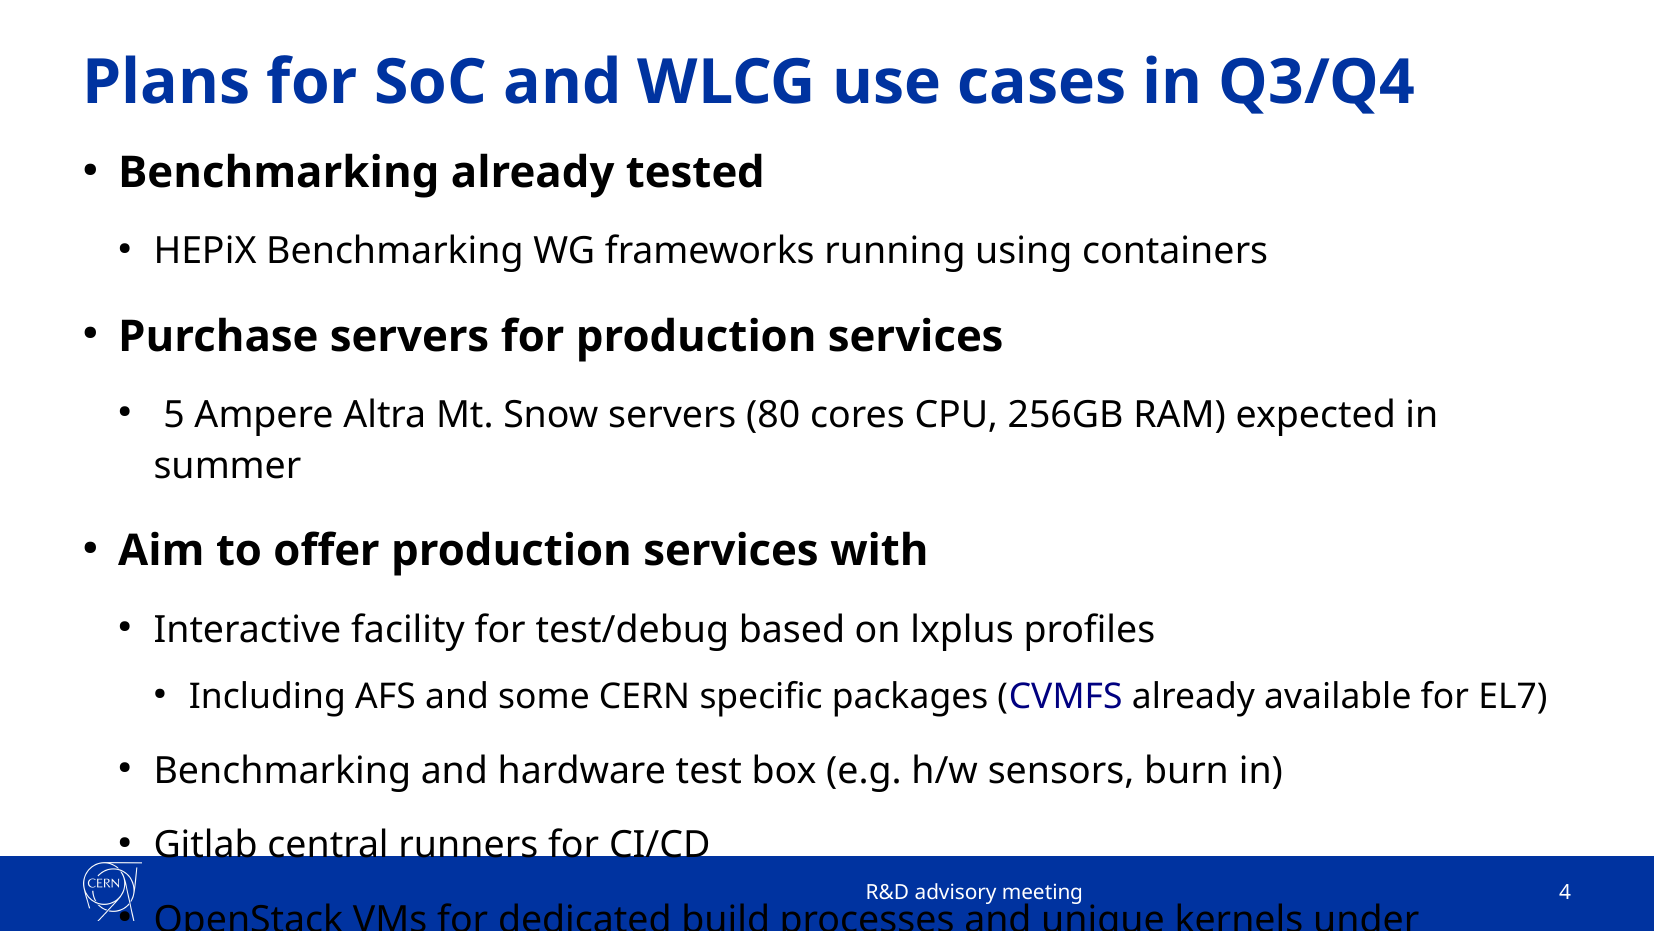

# Plans for SoC and WLCG use cases in Q3/Q4
Benchmarking already tested
HEPiX Benchmarking WG frameworks running using containers
Purchase servers for production services
 5 Ampere Altra Mt. Snow servers (80 cores CPU, 256GB RAM) expected in summer
Aim to offer production services with
Interactive facility for test/debug based on lxplus profiles
Including AFS and some CERN specific packages (CVMFS already available for EL7)
Benchmarking and hardware test box (e.g. h/w sensors, burn in)
Gitlab central runners for CI/CD
OpenStack VMs for dedicated build processes and unique kernels under investigation
R&D advisory meeting
4